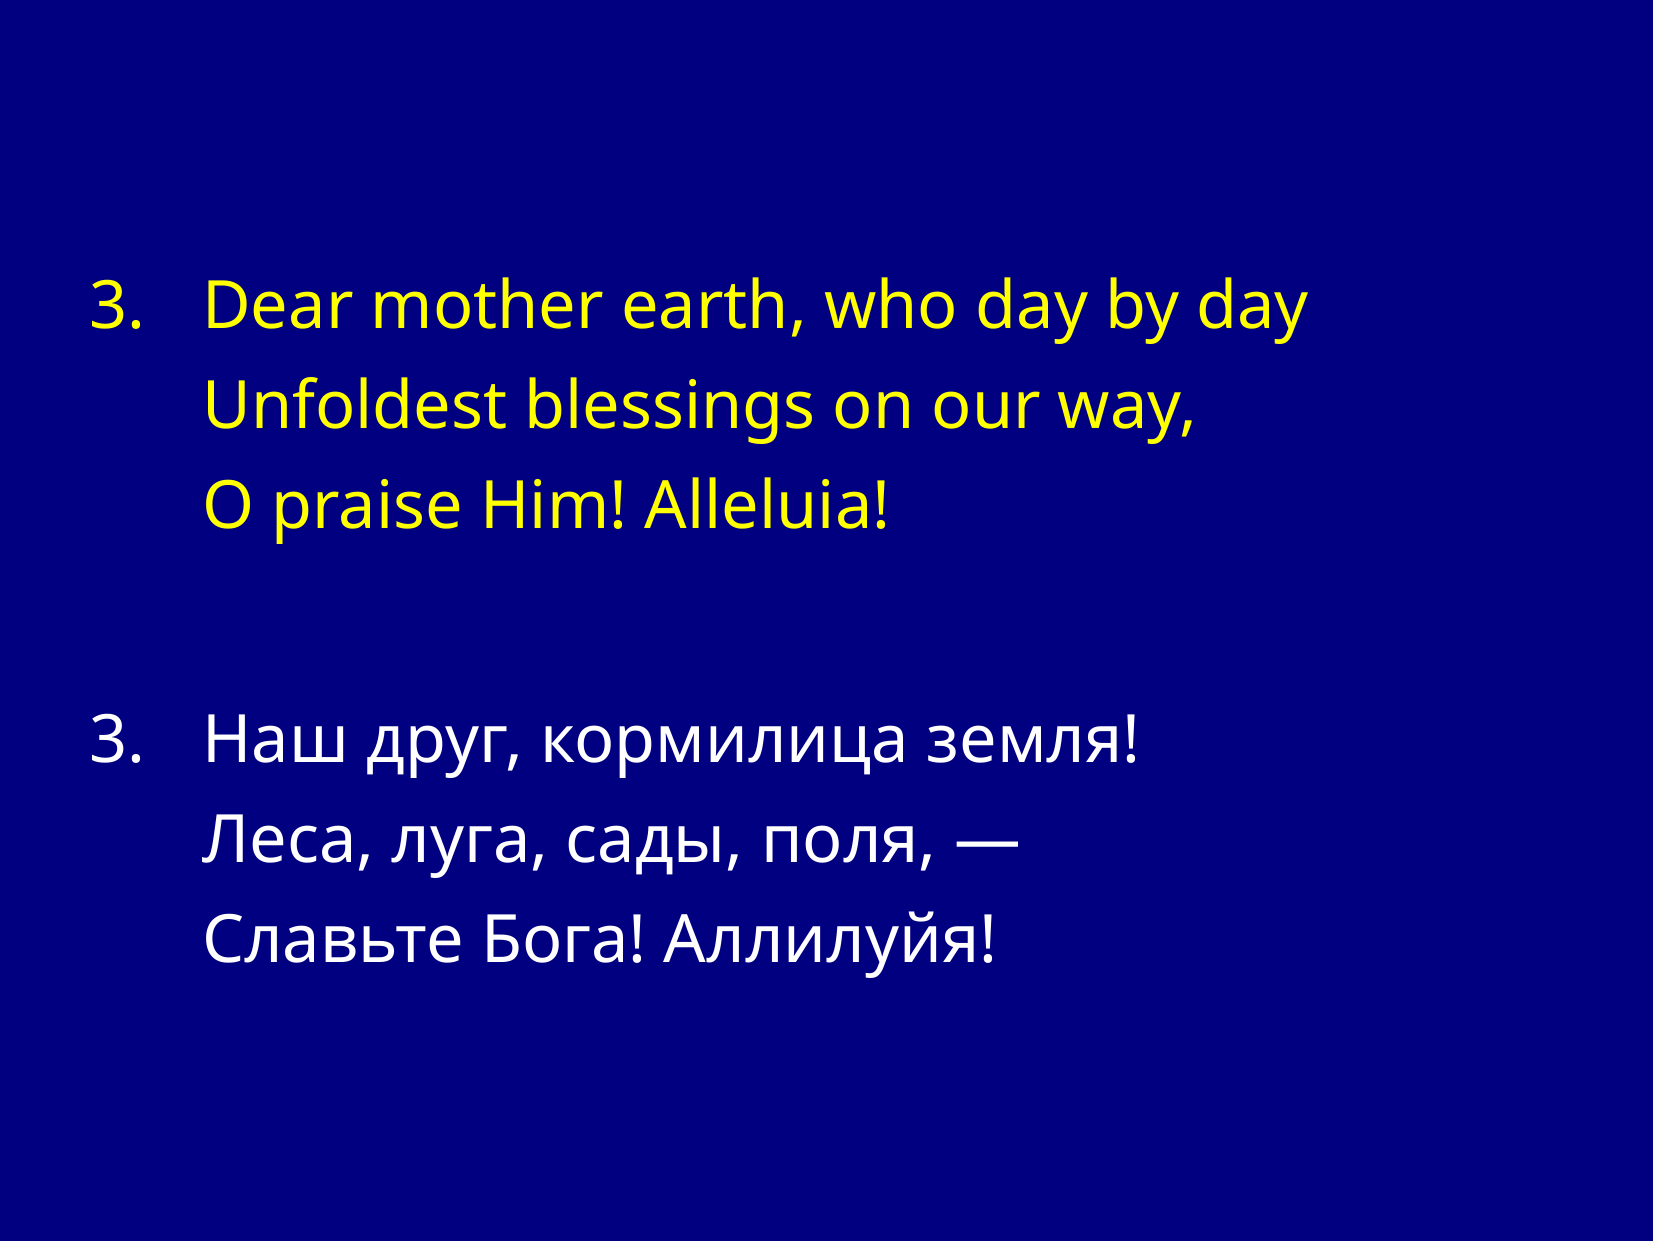

3.	Dear mother earth, who day by day
	Unfoldest blessings on our way,
	O praise Him! Alleluia!
3.	Наш друг, кормилица земля!
	Леса, луга, сады, поля, ―
	Славьте Бога! Аллилуйя!